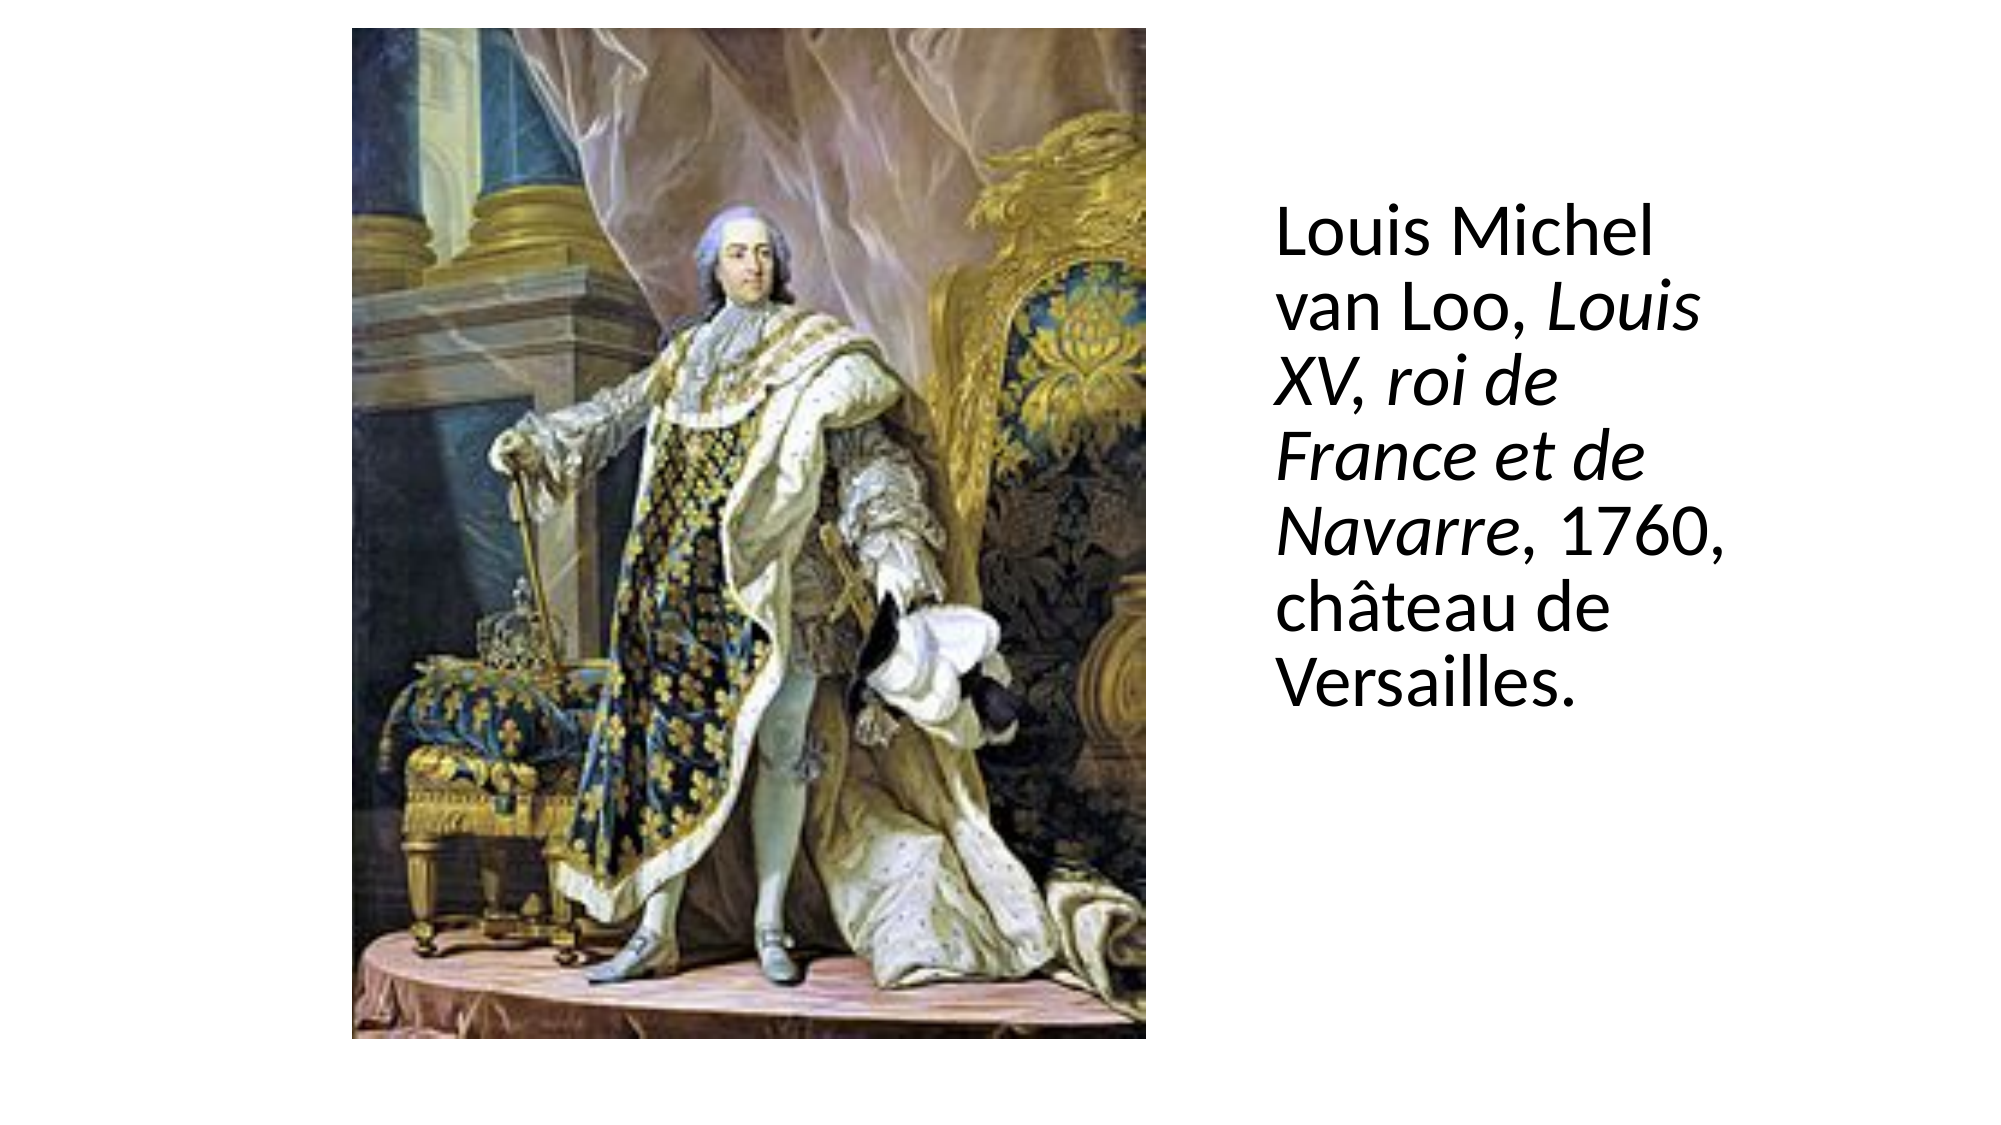

Louis Michel van Loo, Louis XV, roi de France et de Navarre, 1760, château de Versailles.